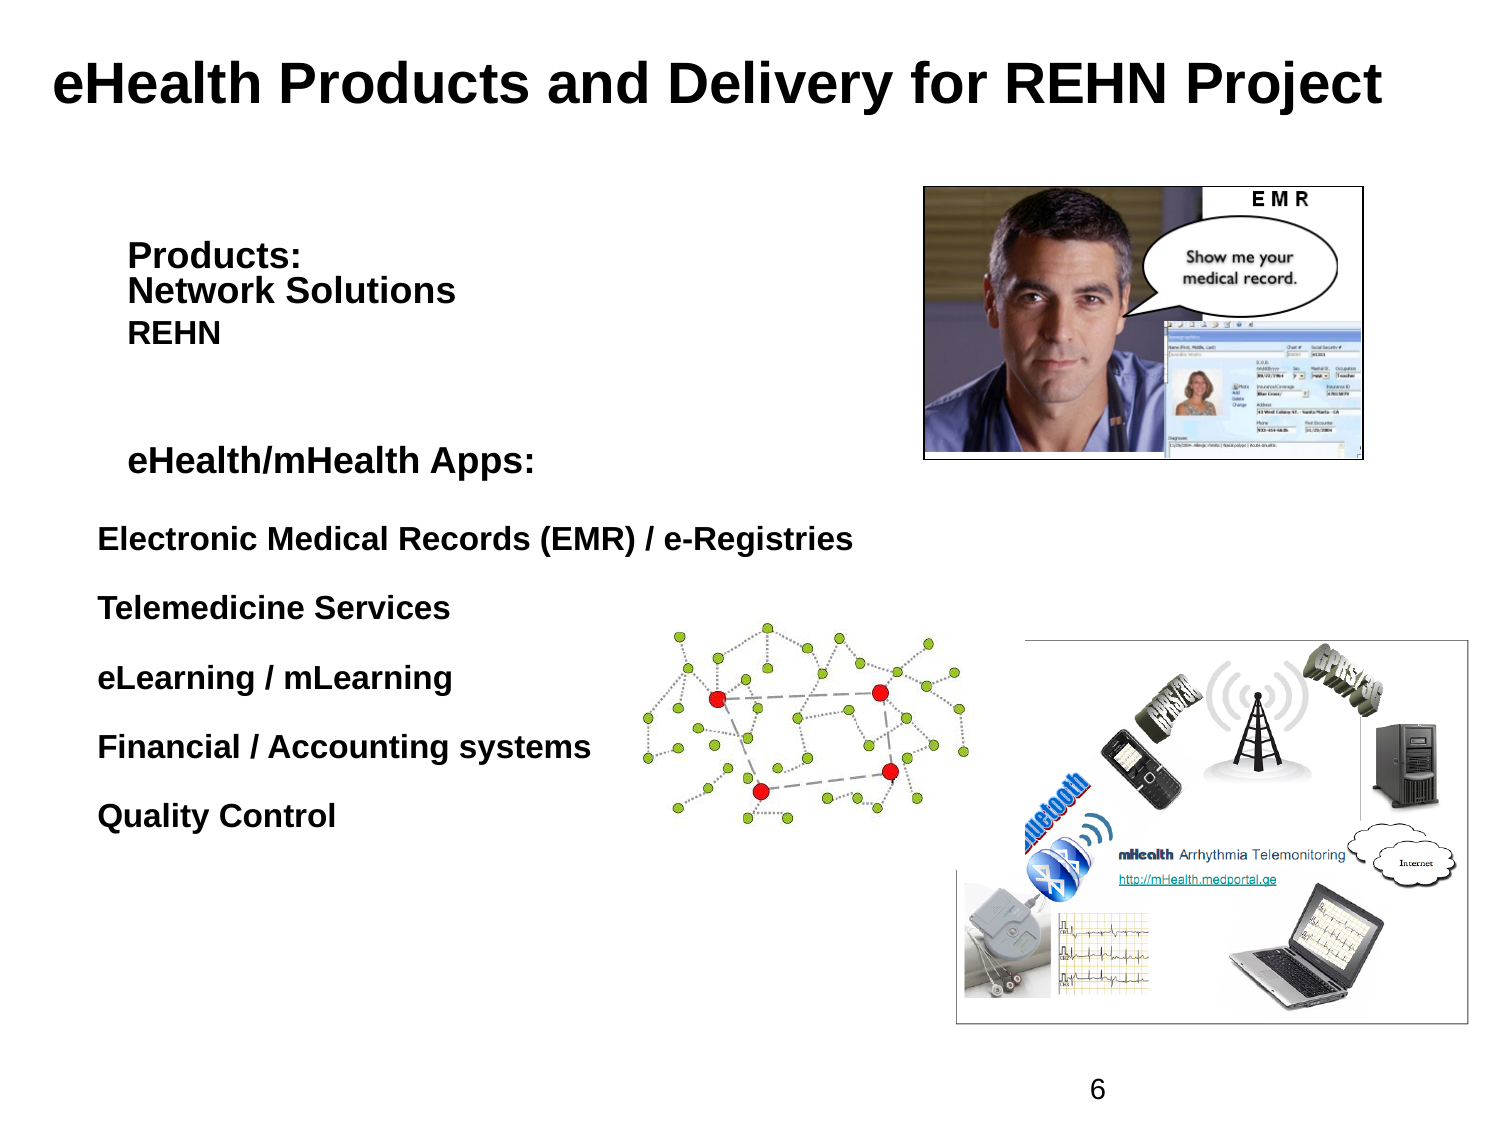

# eHealth Products and Delivery for REHN Project
Products:
Network Solutions
REHN
eHealth/mHealth Apps:
Electronic Medical Records (EMR) / e-Registries
Telemedicine Services
eLearning / mLearning
Financial / Accounting systems
Quality Control